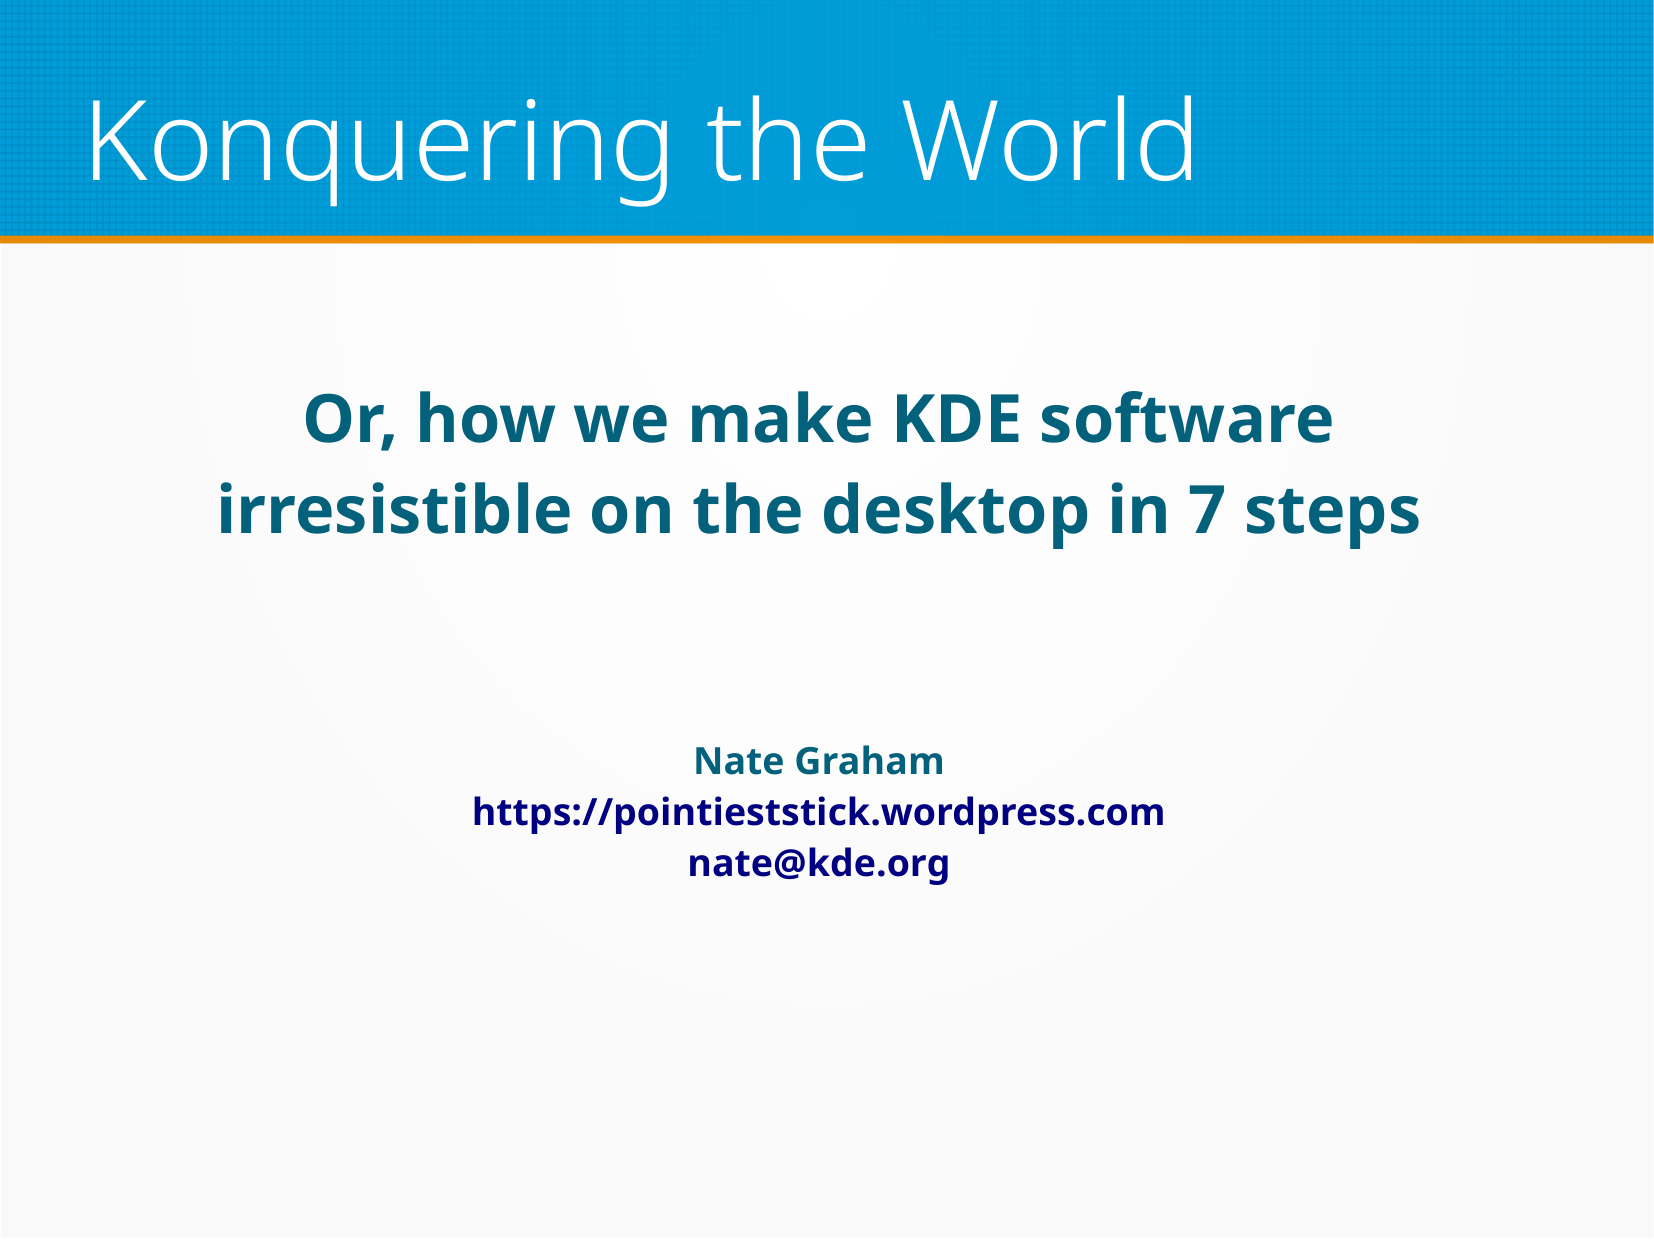

# Konquering the World
Or, how we make KDE software
irresistible on the desktop in 7 steps
Nate Graham
https://pointieststick.wordpress.com
nate@kde.org